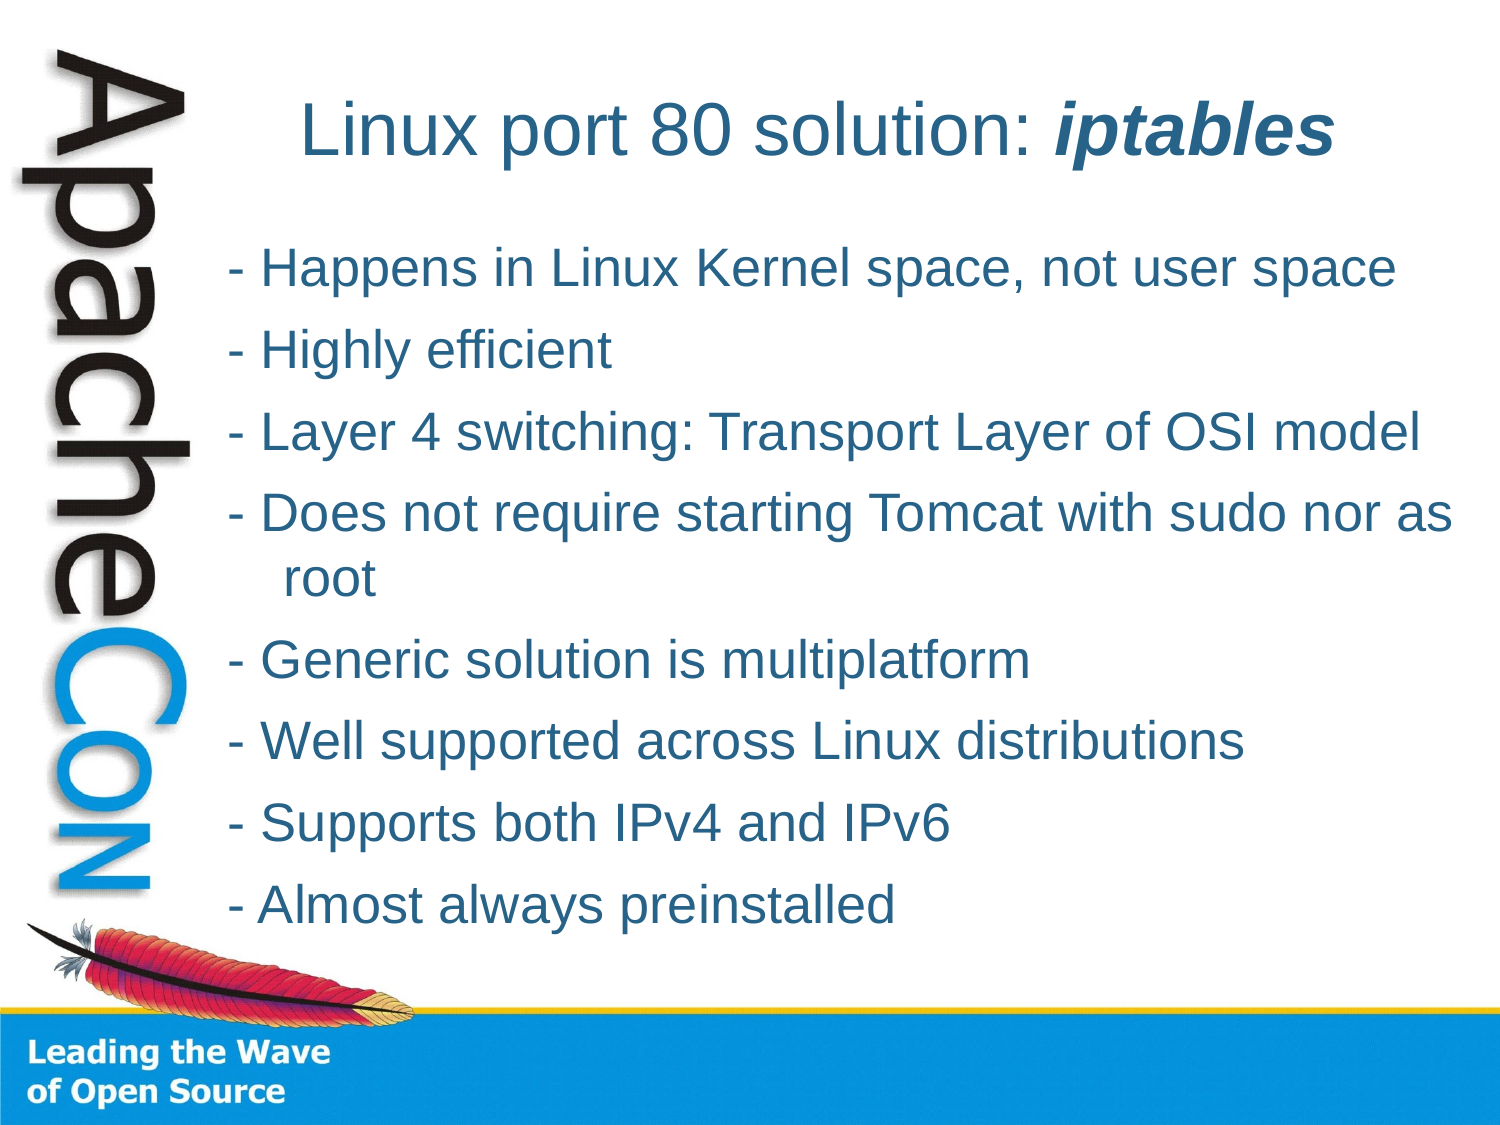

# Linux port 80 solution: iptables
- Happens in Linux Kernel space, not user space
- Highly efficient
- Layer 4 switching: Transport Layer of OSI model
- Does not require starting Tomcat with sudo nor as root
- Generic solution is multiplatform
- Well supported across Linux distributions
- Supports both IPv4 and IPv6
- Almost always preinstalled